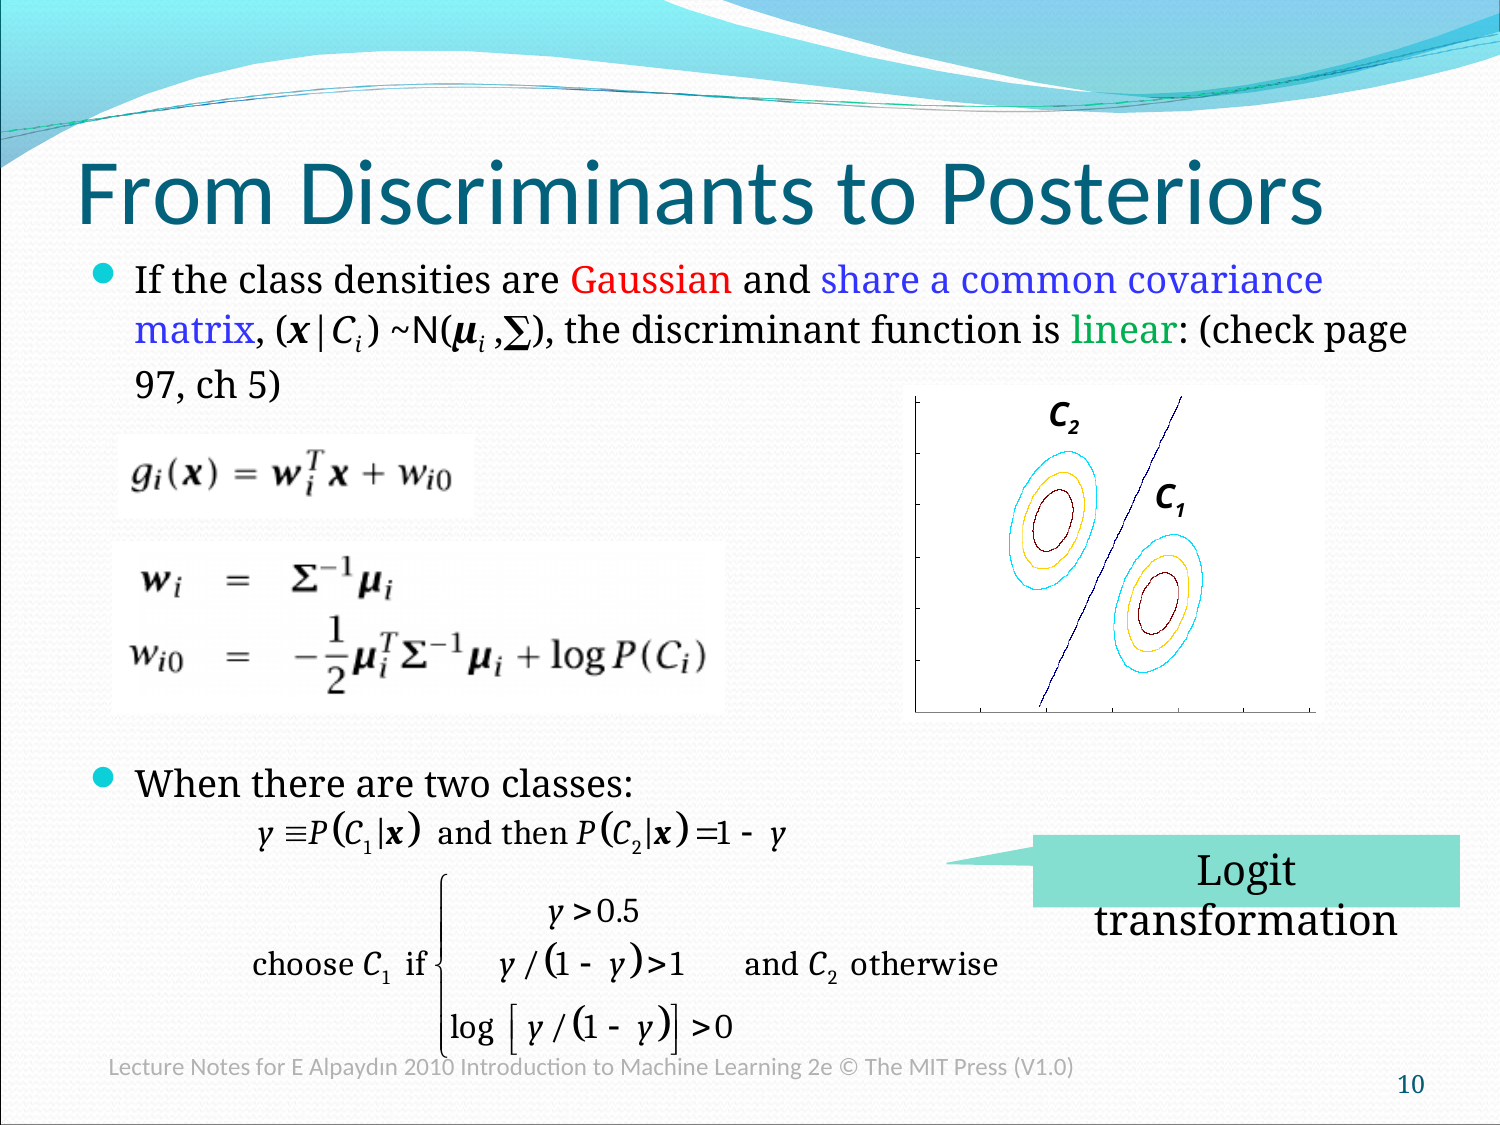

From Discriminants to Posteriors
If the class densities are Gaussian and share a common covariance matrix, (x|Ci ) ~N(μi ,∑), the discriminant function is linear: (check page 97, ch 5)
When there are two classes:
C2
C1
Logit transformation
Lecture Notes for E Alpaydın 2010 Introduction to Machine Learning 2e © The MIT Press (V1.0)